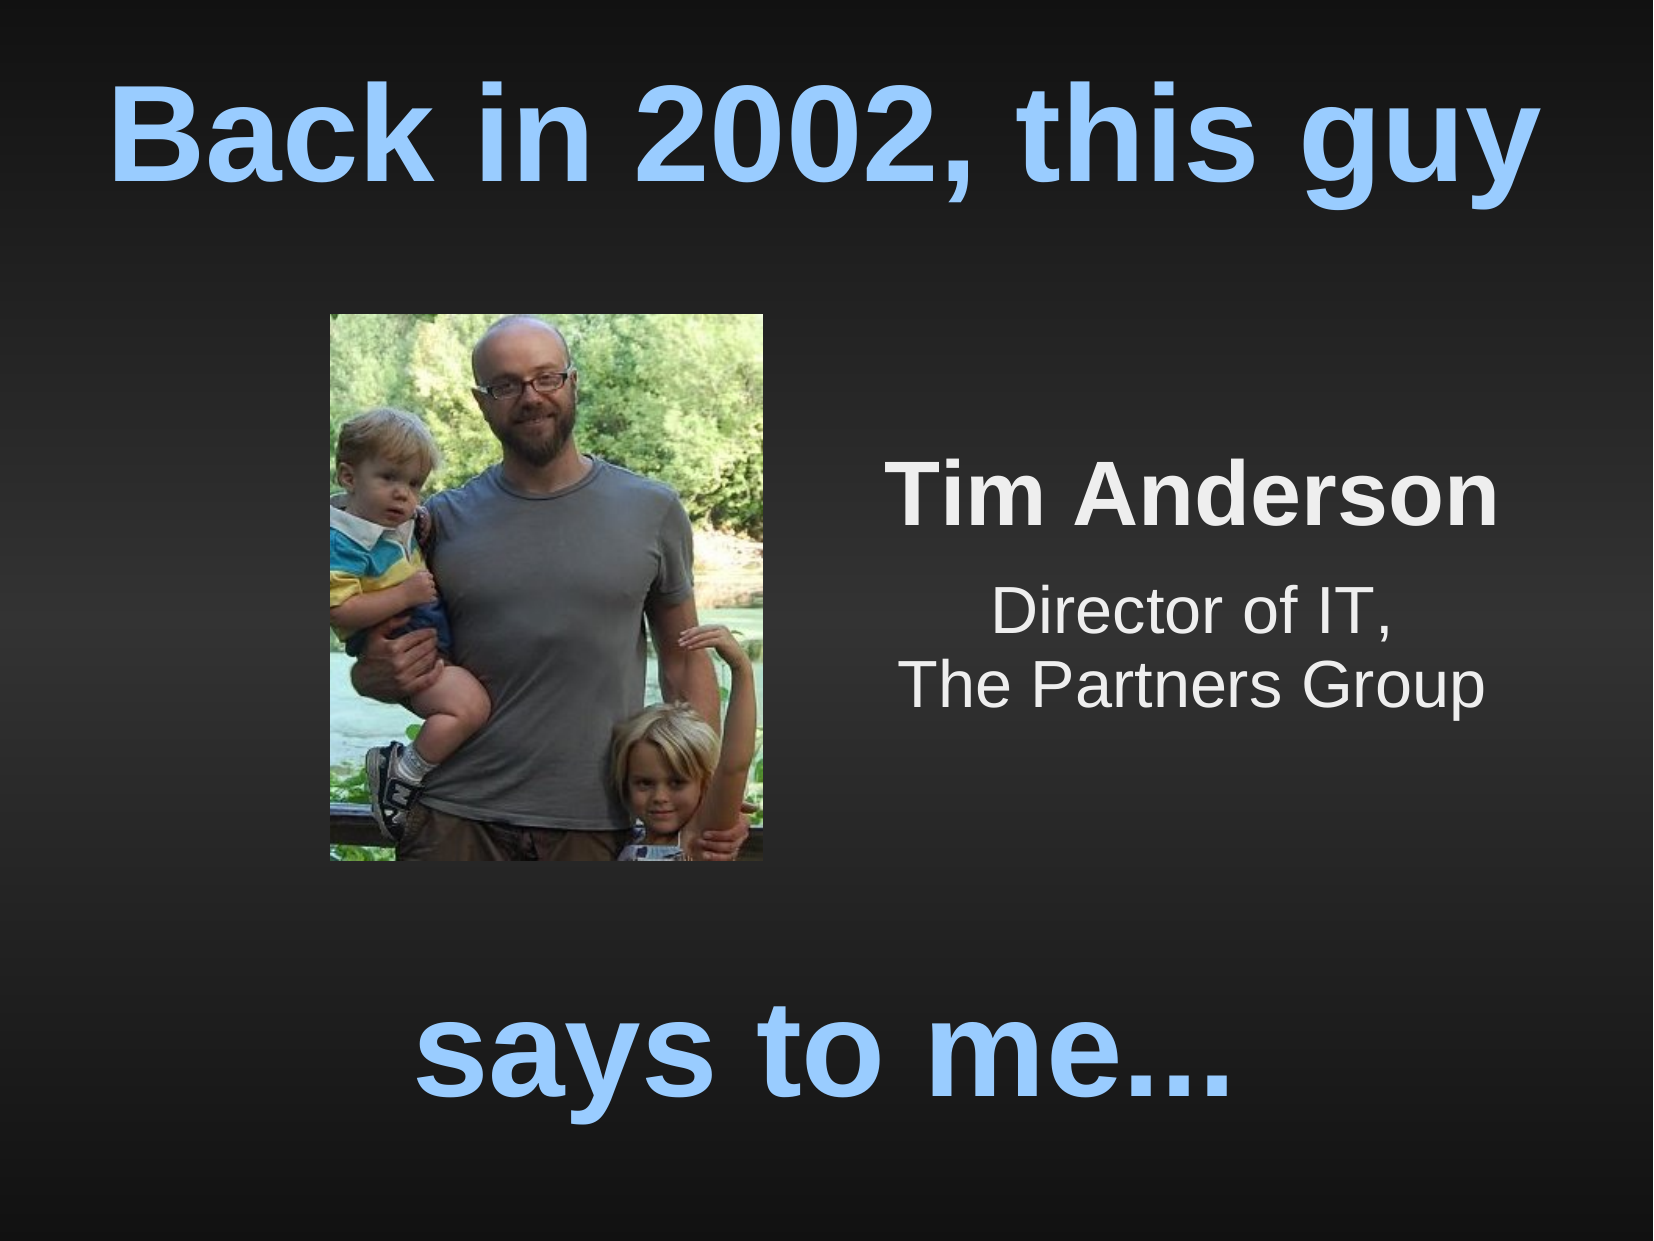

# Back in 2002, this guy
Tim Anderson
Director of IT,
The Partners Group
says to me...